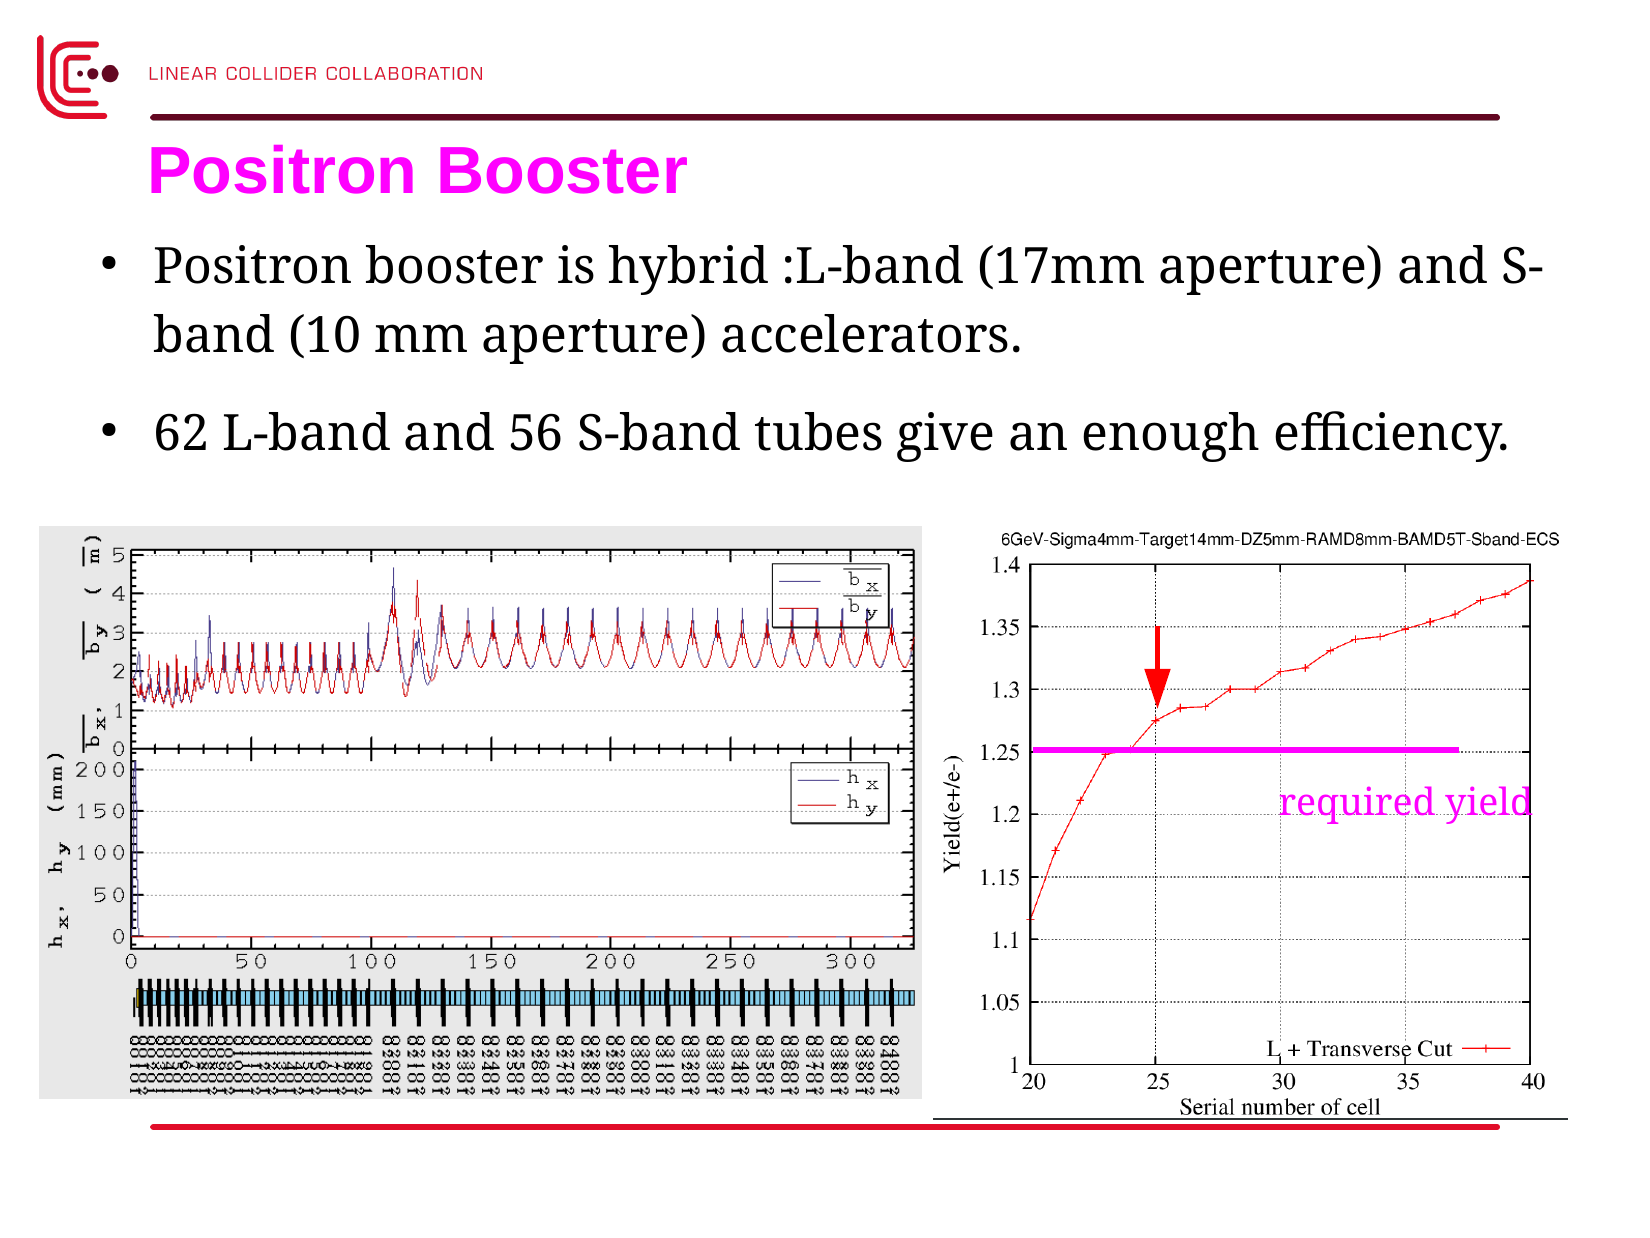

# Positron Booster
Positron booster is hybrid :L-band (17mm aperture) and S-band (10 mm aperture) accelerators.
62 L-band and 56 S-band tubes give an enough efficiency.
required yield